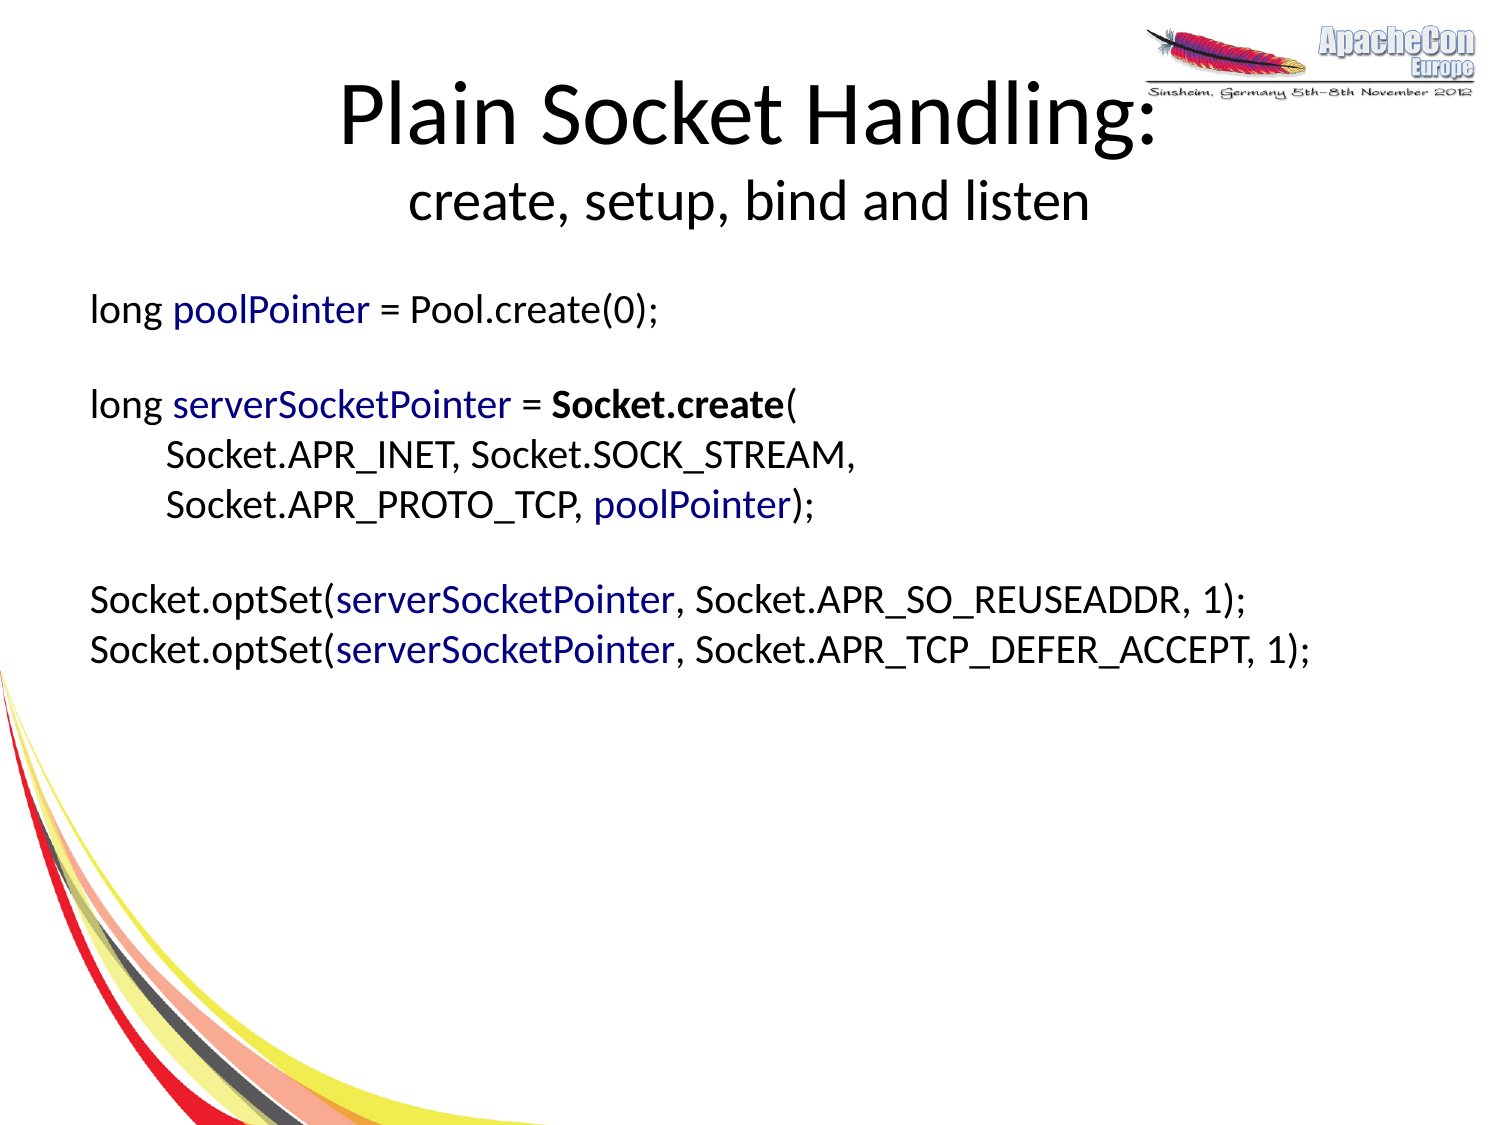

# Plain Socket Handling: create, setup, bind and listen
long poolPointer = Pool.create(0);
long serverSocketPointer = Socket.create(
 Socket.APR_INET, Socket.SOCK_STREAM,
 Socket.APR_PROTO_TCP, poolPointer);
Socket.optSet(serverSocketPointer, Socket.APR_SO_REUSEADDR, 1);
Socket.optSet(serverSocketPointer, Socket.APR_TCP_DEFER_ACCEPT, 1);